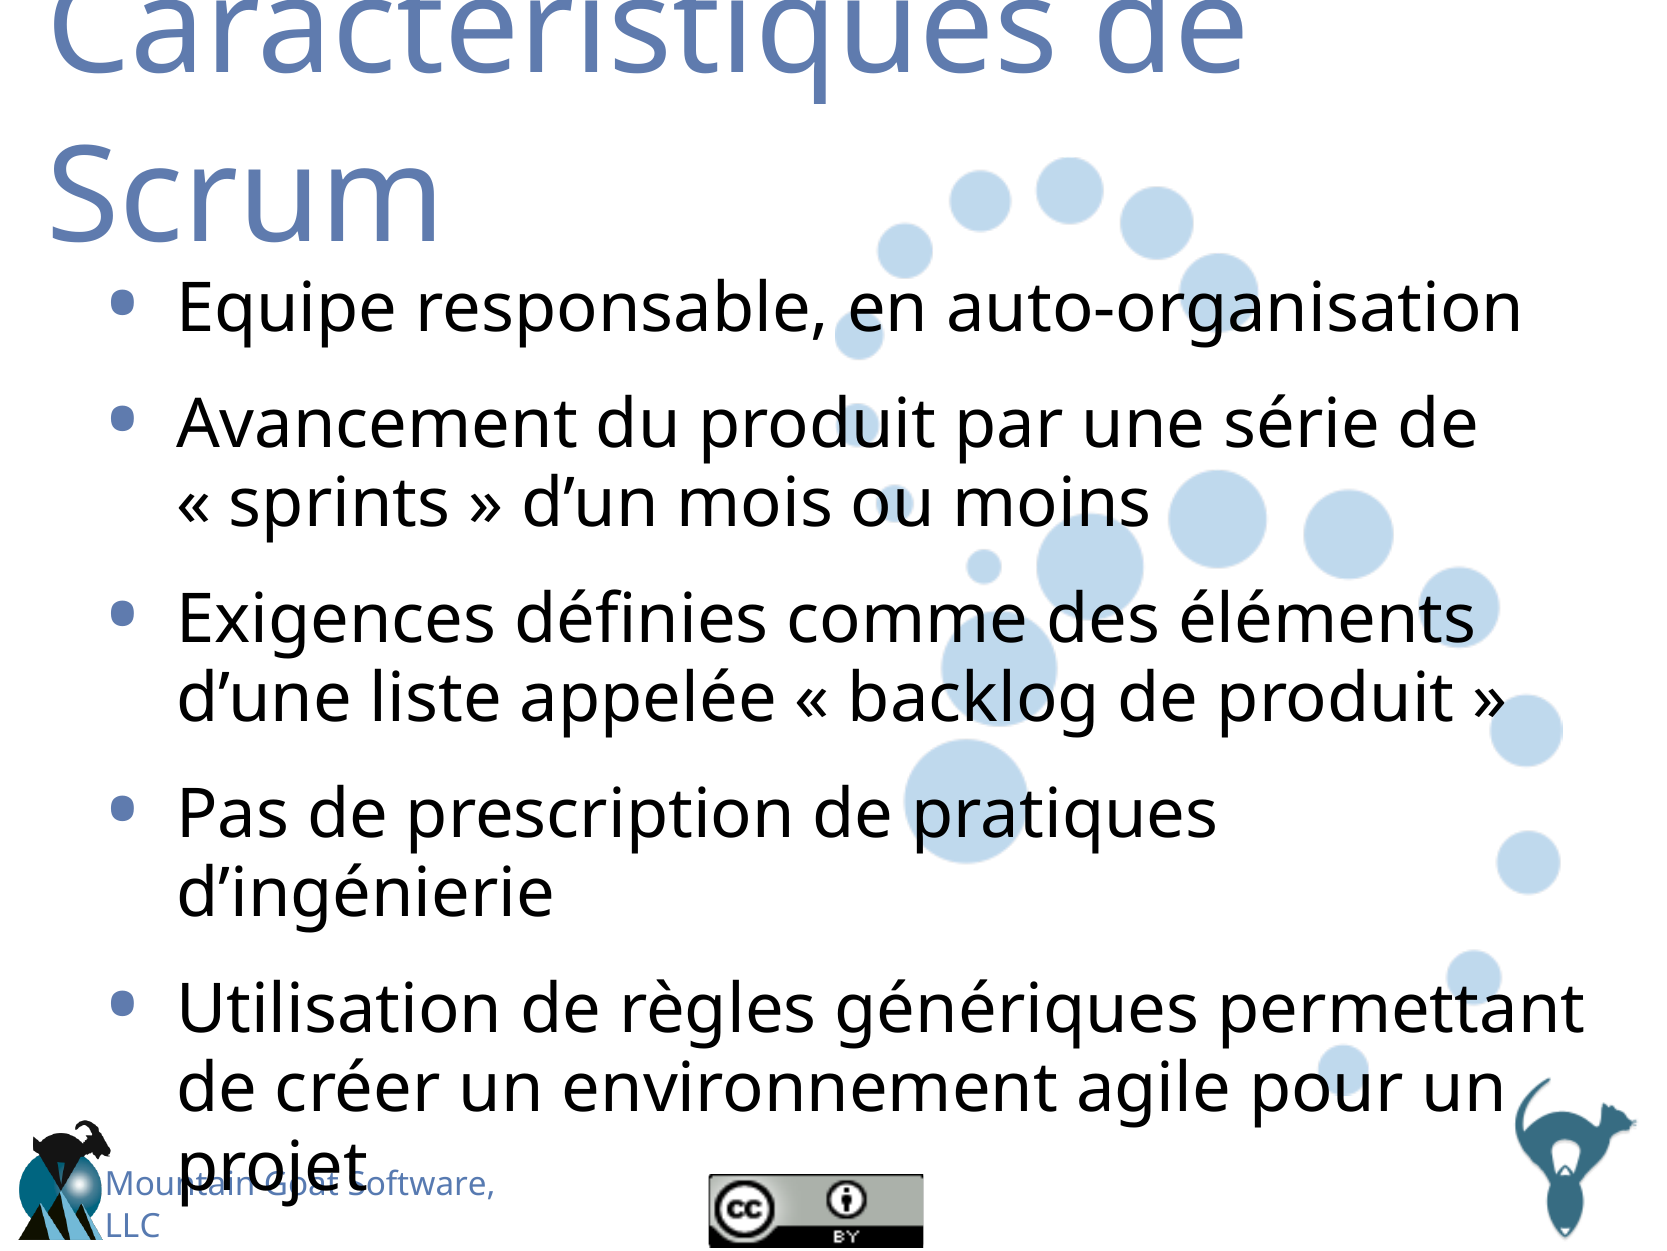

# Caractéristiques de Scrum
Equipe responsable, en auto-organisation
Avancement du produit par une série de « sprints » d’un mois ou moins
Exigences définies comme des éléments d’une liste appelée « backlog de produit »
Pas de prescription de pratiques d’ingénierie
Utilisation de règles génériques permettant de créer un environnement agile pour un projet
Un des « processus agiles »